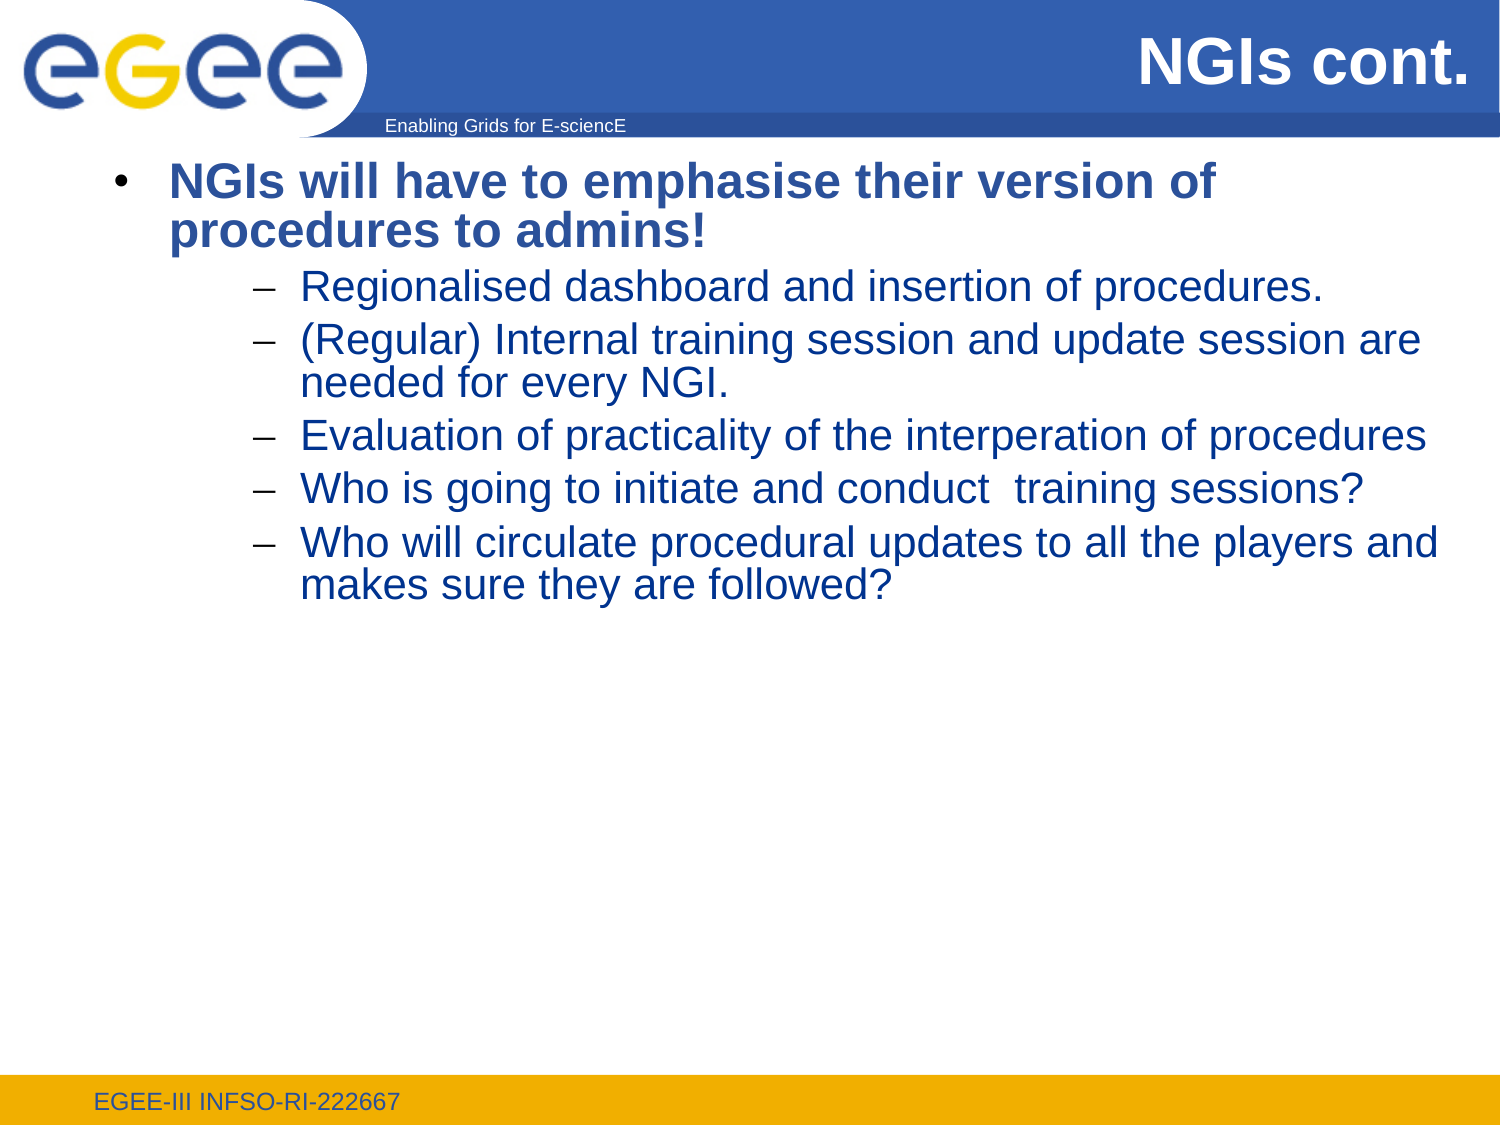

# NGIs cont.
NGIs will have to emphasise their version of procedures to admins!
Regionalised dashboard and insertion of procedures.
(Regular) Internal training session and update session are needed for every NGI.
Evaluation of practicality of the interperation of procedures
Who is going to initiate and conduct training sessions?
Who will circulate procedural updates to all the players and makes sure they are followed?